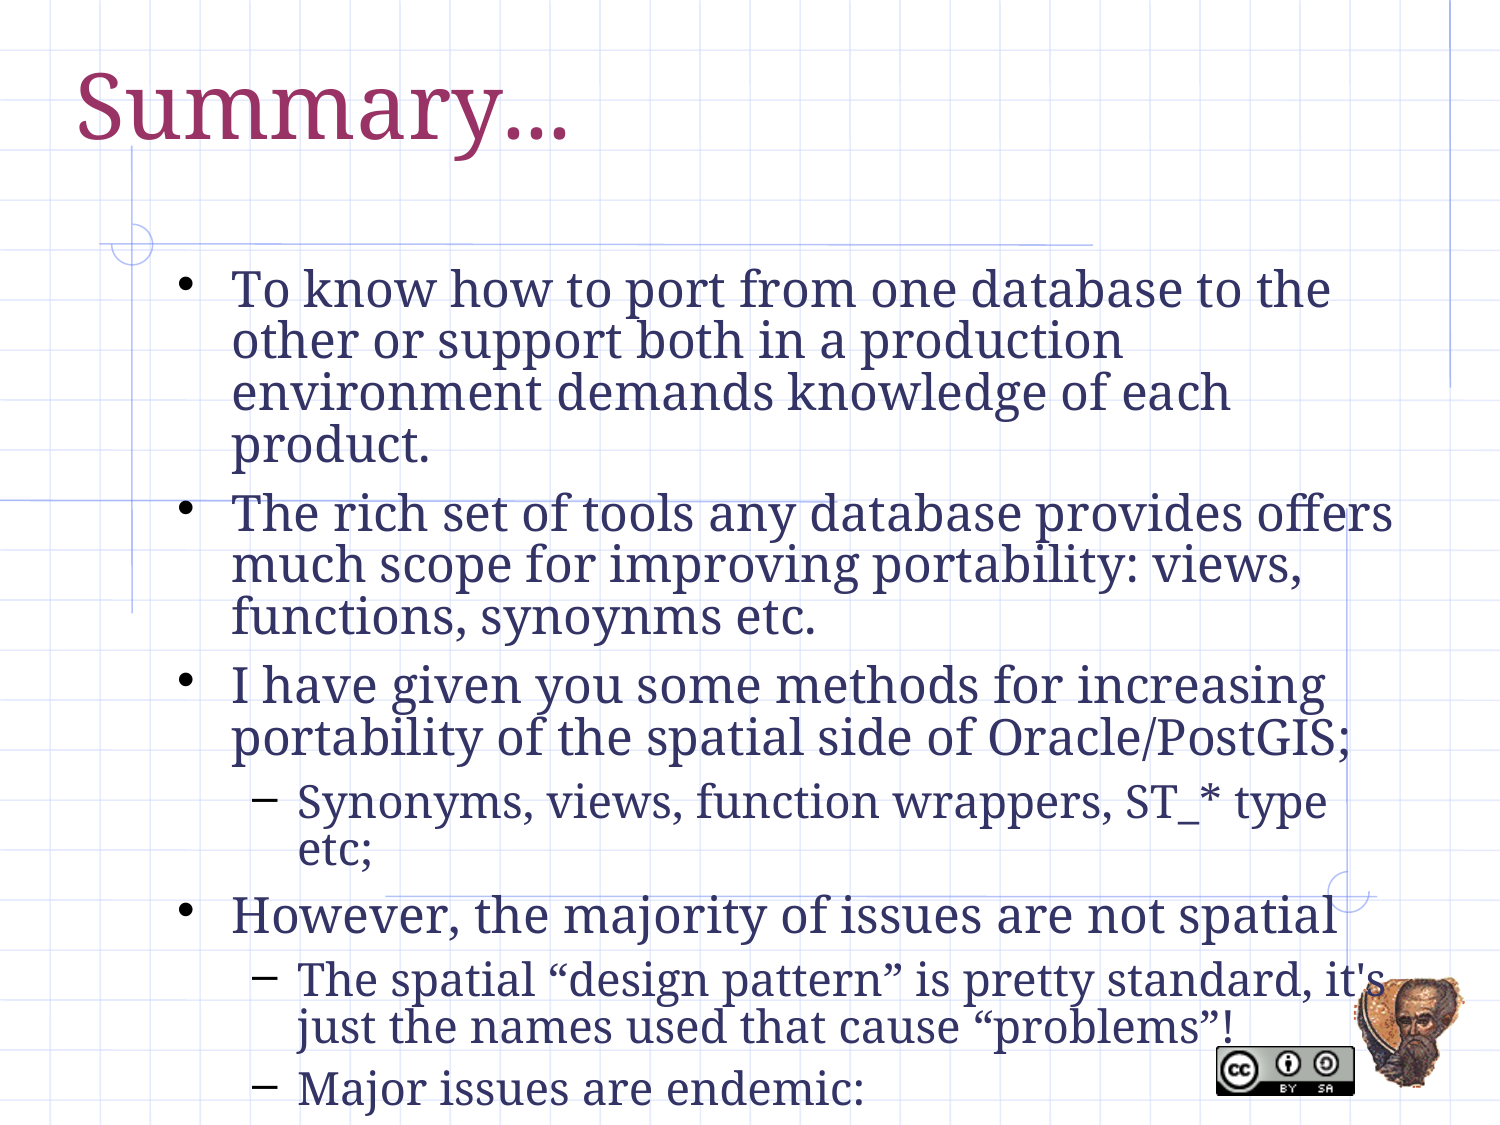

# Summary...
To know how to port from one database to the other or support both in a production environment demands knowledge of each product.
The rich set of tools any database provides offers much scope for improving portability: views, functions, synoynms etc.
I have given you some methods for increasing portability of the spatial side of Oracle/PostGIS;
Synonyms, views, function wrappers, ST_* type etc;
However, the majority of issues are not spatial
The spatial “design pattern” is pretty standard, it's just the names used that cause “problems”!
Major issues are endemic:
i.e., fundamentally a part of a database's architecture.